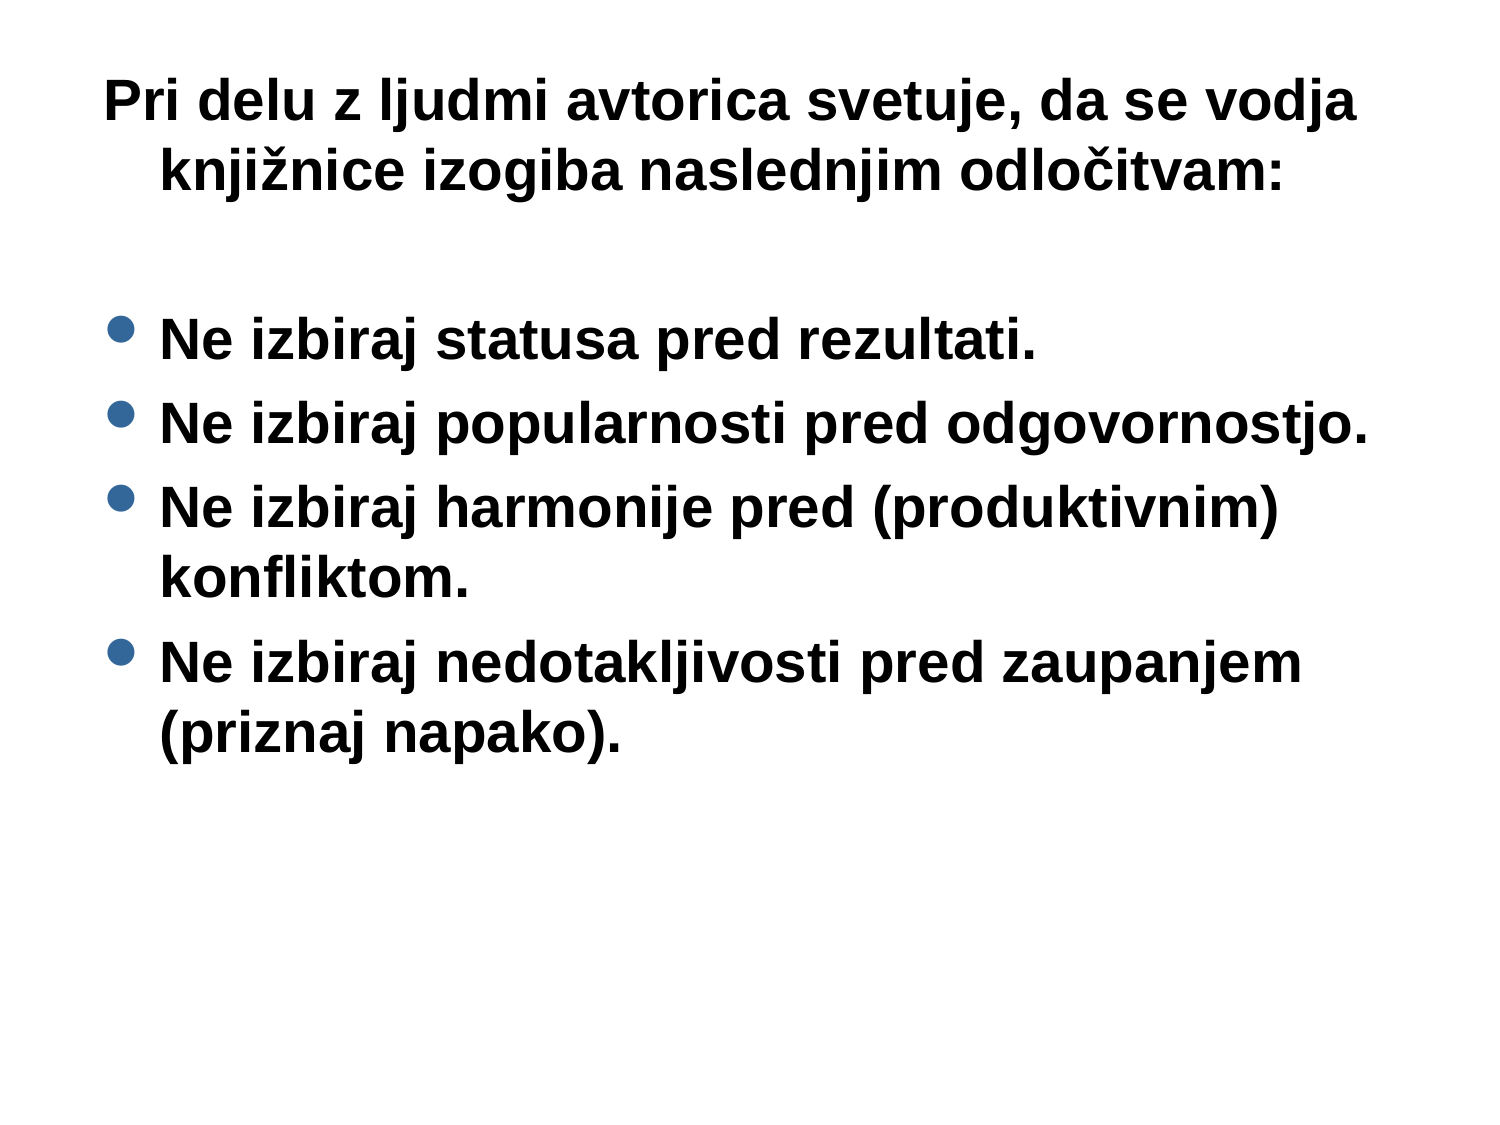

# Pri delu z ljudmi avtorica svetuje, da se vodja knjižnice izogiba naslednjim odločitvam:
Ne izbiraj statusa pred rezultati.
Ne izbiraj popularnosti pred odgovornostjo.
Ne izbiraj harmonije pred (produktivnim) konfliktom.
Ne izbiraj nedotakljivosti pred zaupanjem (priznaj napako).